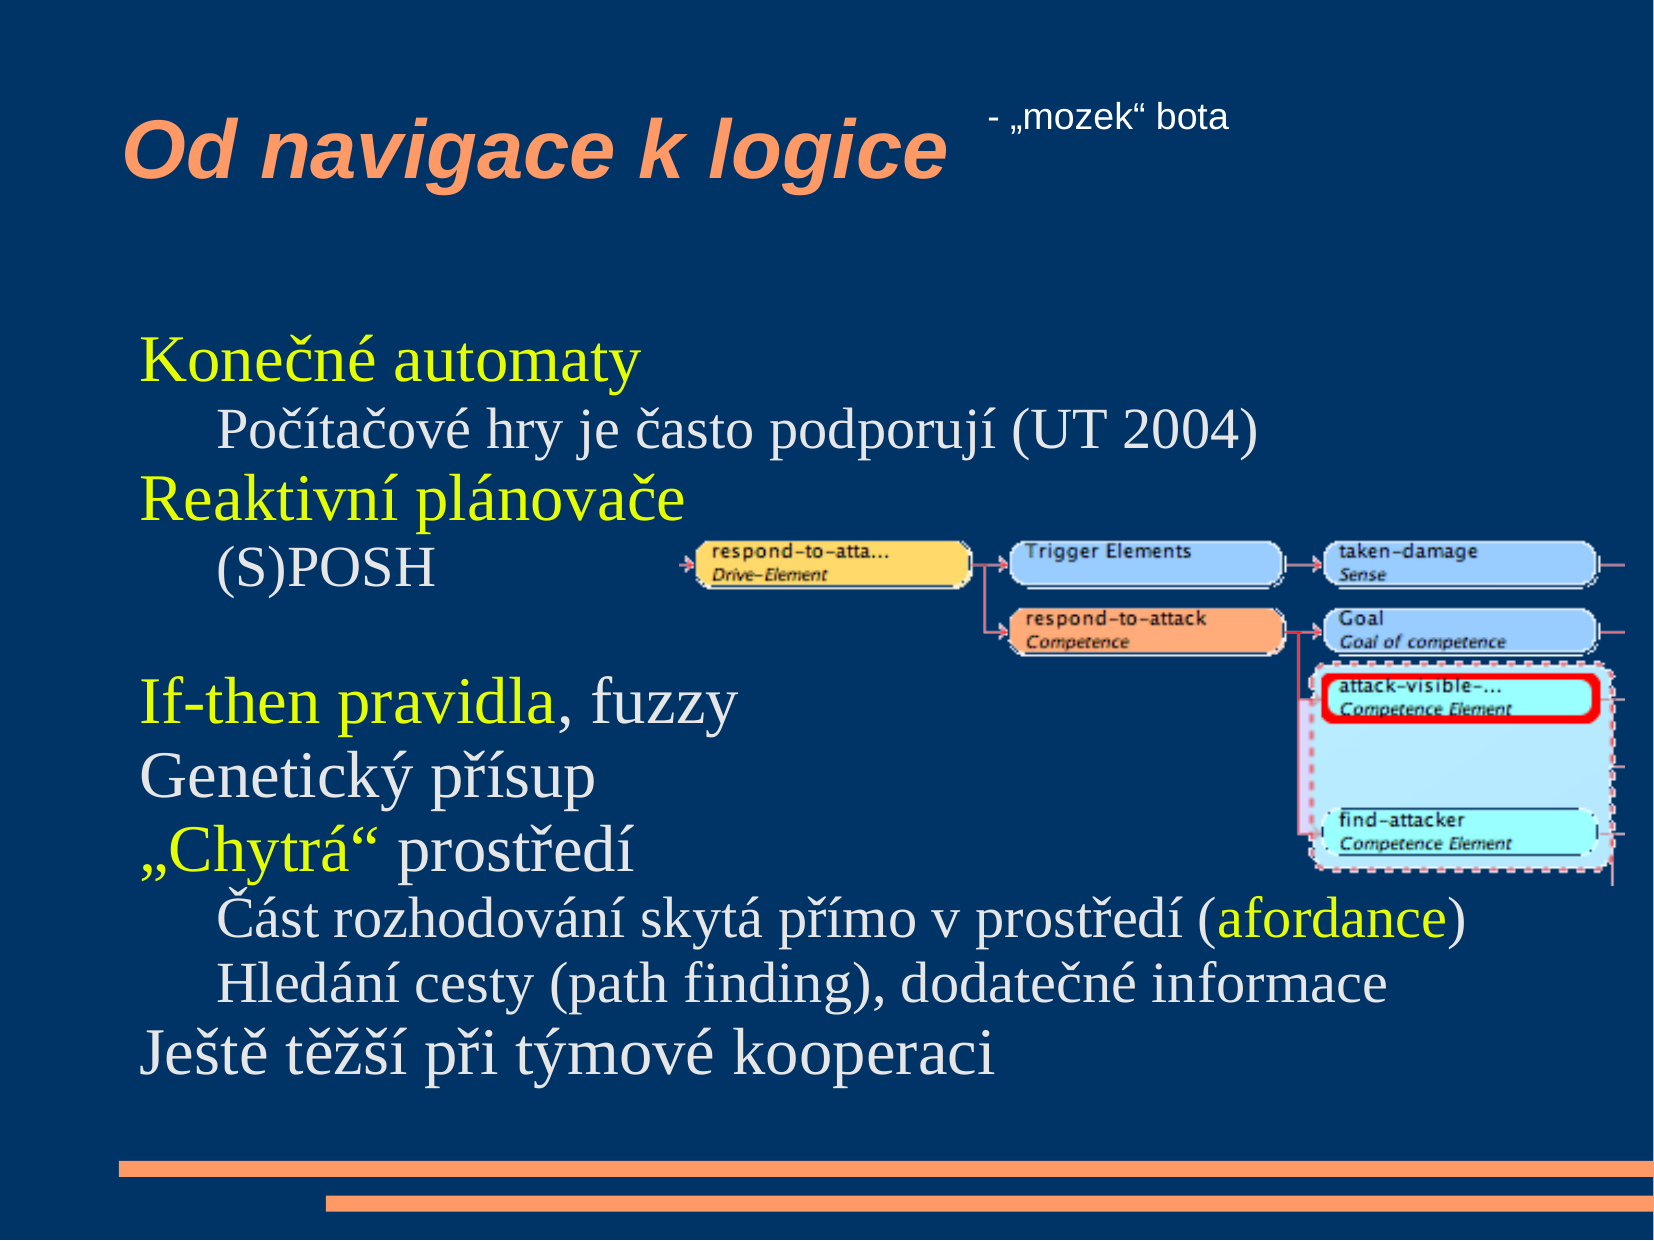

# Od navigace k logice
- „mozek“ bota
Konečné automaty
Počítačové hry je často podporují (UT 2004)
Reaktivní plánovače
(S)POSH
If-then pravidla, fuzzy
Genetický přísup
„Chytrá“ prostředí
Část rozhodování skytá přímo v prostředí (afordance)
Hledání cesty (path finding), dodatečné informace
Ještě těžší při týmové kooperaci